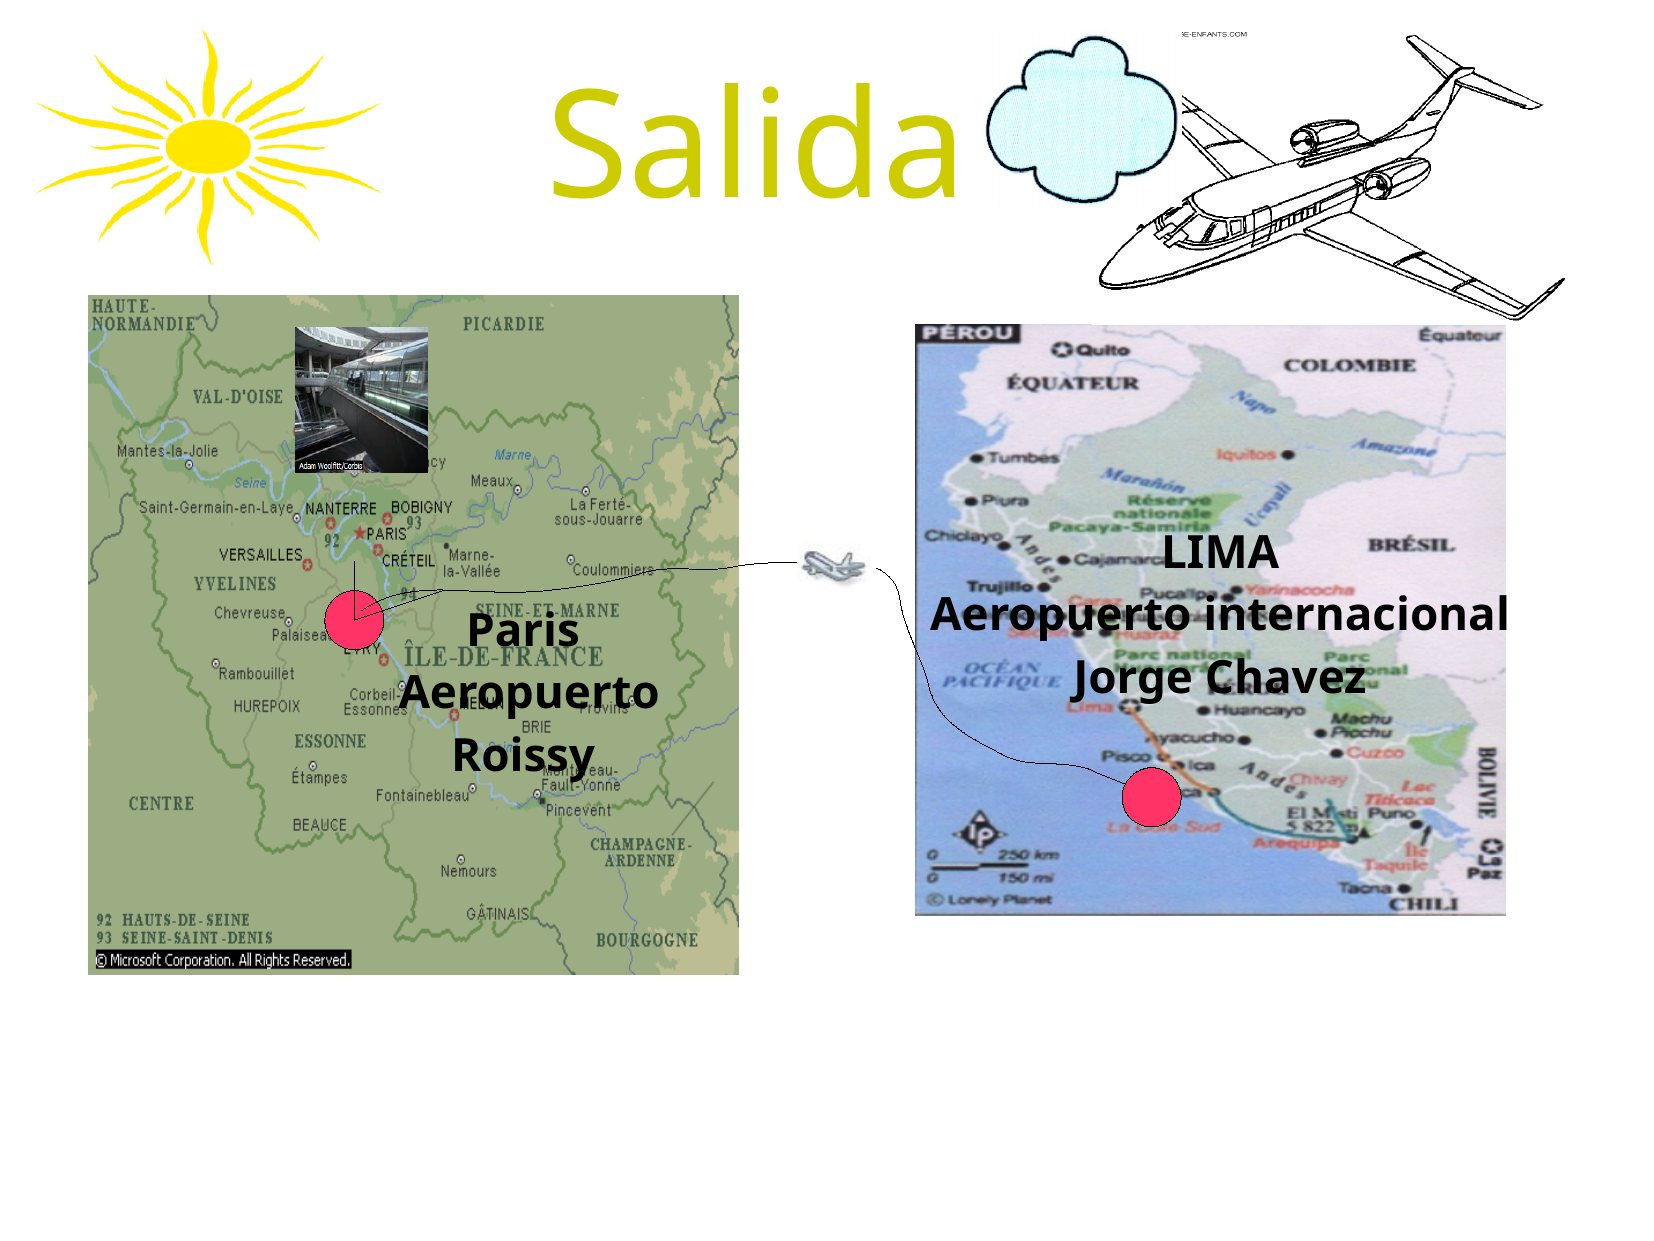

Salida
LIMA
Aeropuerto internacional
Jorge Chavez
Paris
 Aeropuerto
Roissy